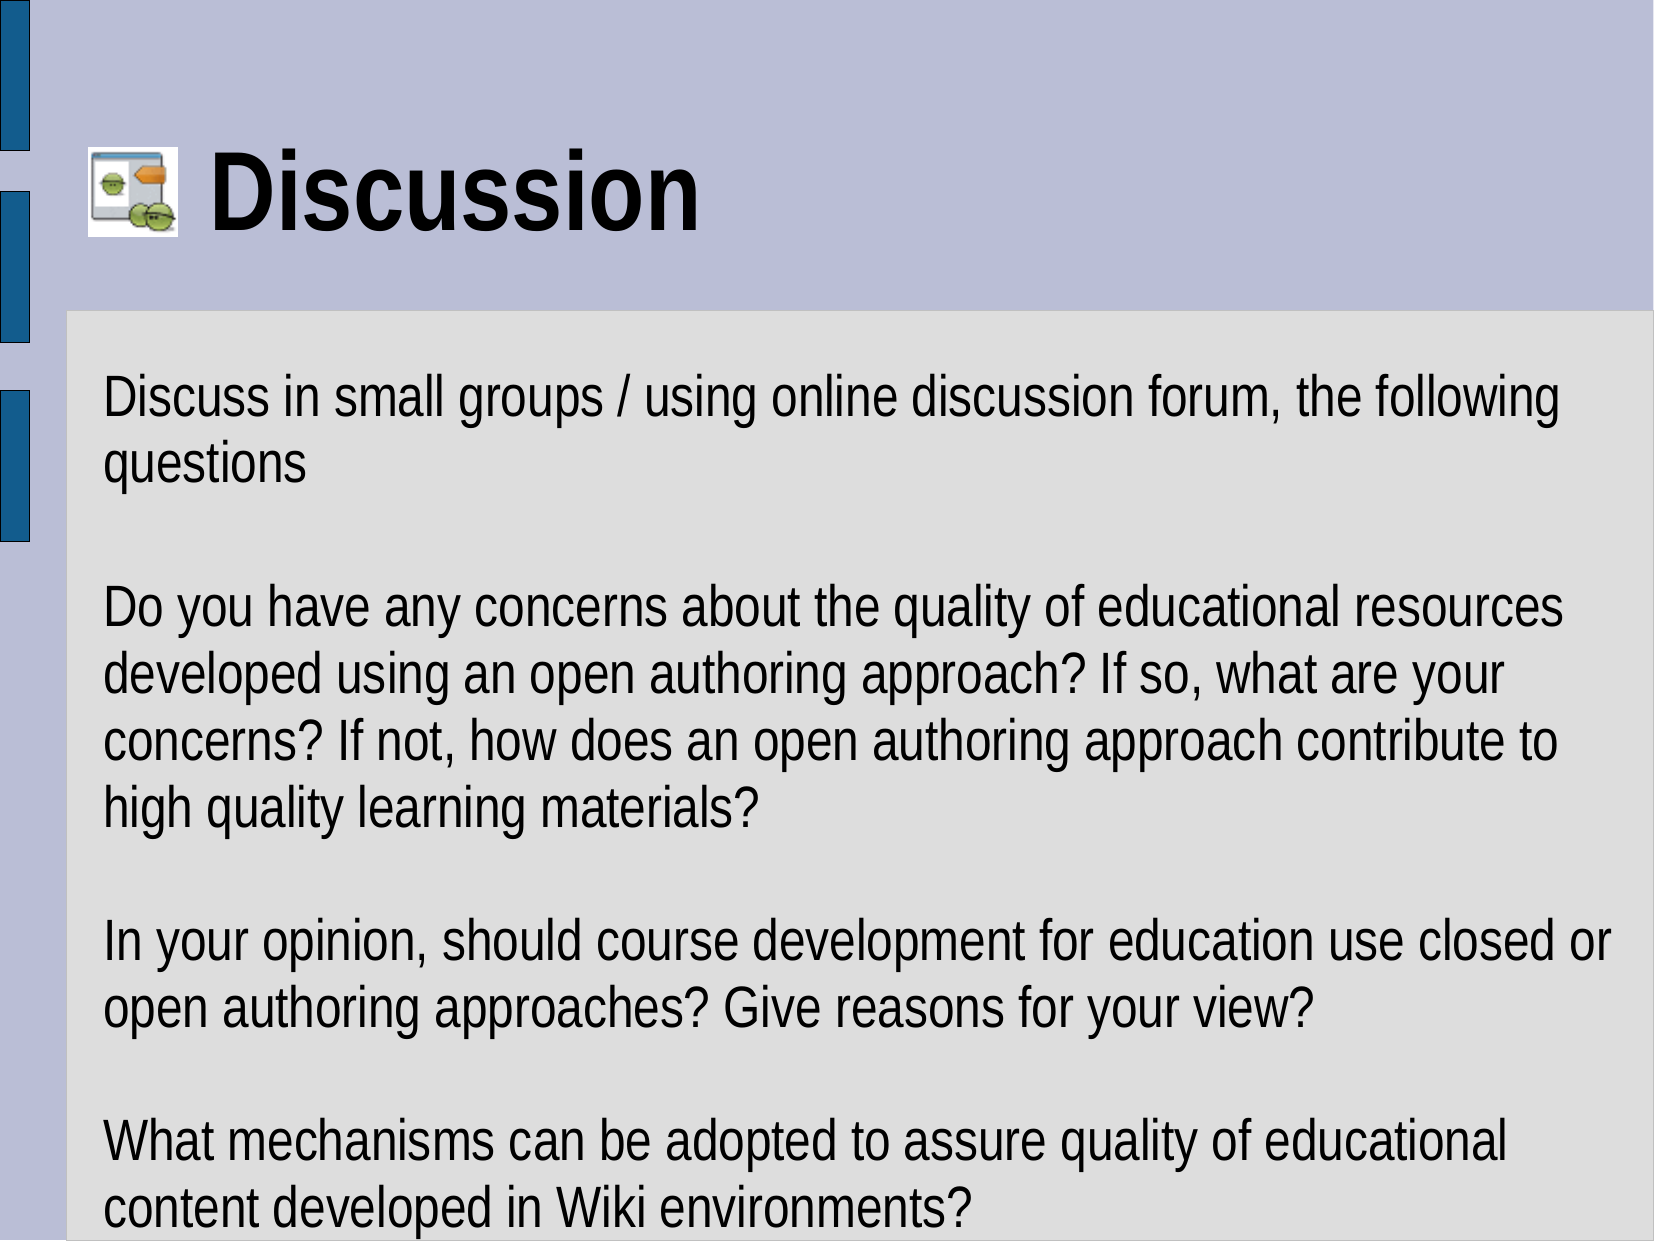

Discussion
Discuss in small groups / using online discussion forum, the following questions
Do you have any concerns about the quality of educational resources developed using an open authoring approach? If so, what are your concerns? If not, how does an open authoring approach contribute to high quality learning materials?
In your opinion, should course development for education use closed or open authoring approaches? Give reasons for your view?
What mechanisms can be adopted to assure quality of educational content developed in Wiki environments?